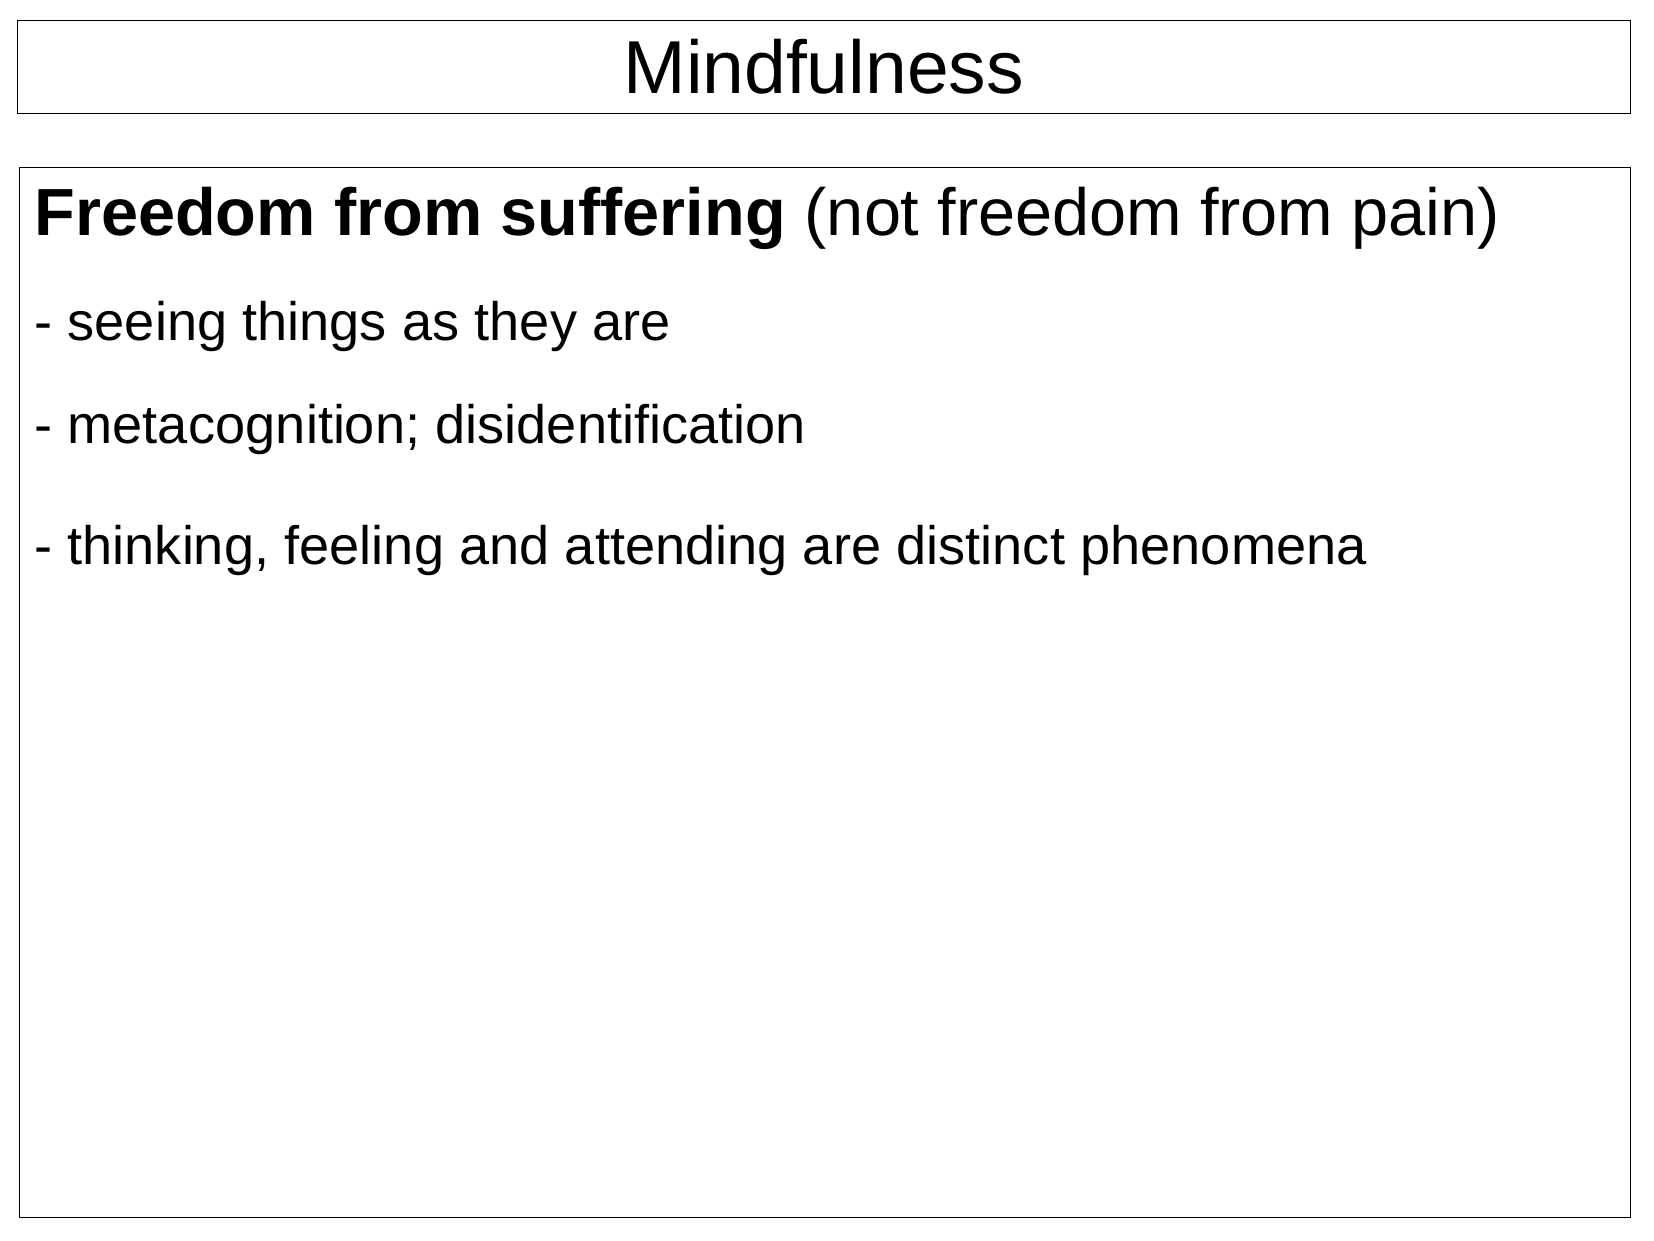

# Mindfulness
Freedom from suffering (not freedom from pain)
- seeing things as they are
- metacognition; disidentification
- thinking, feeling and attending are distinct phenomena